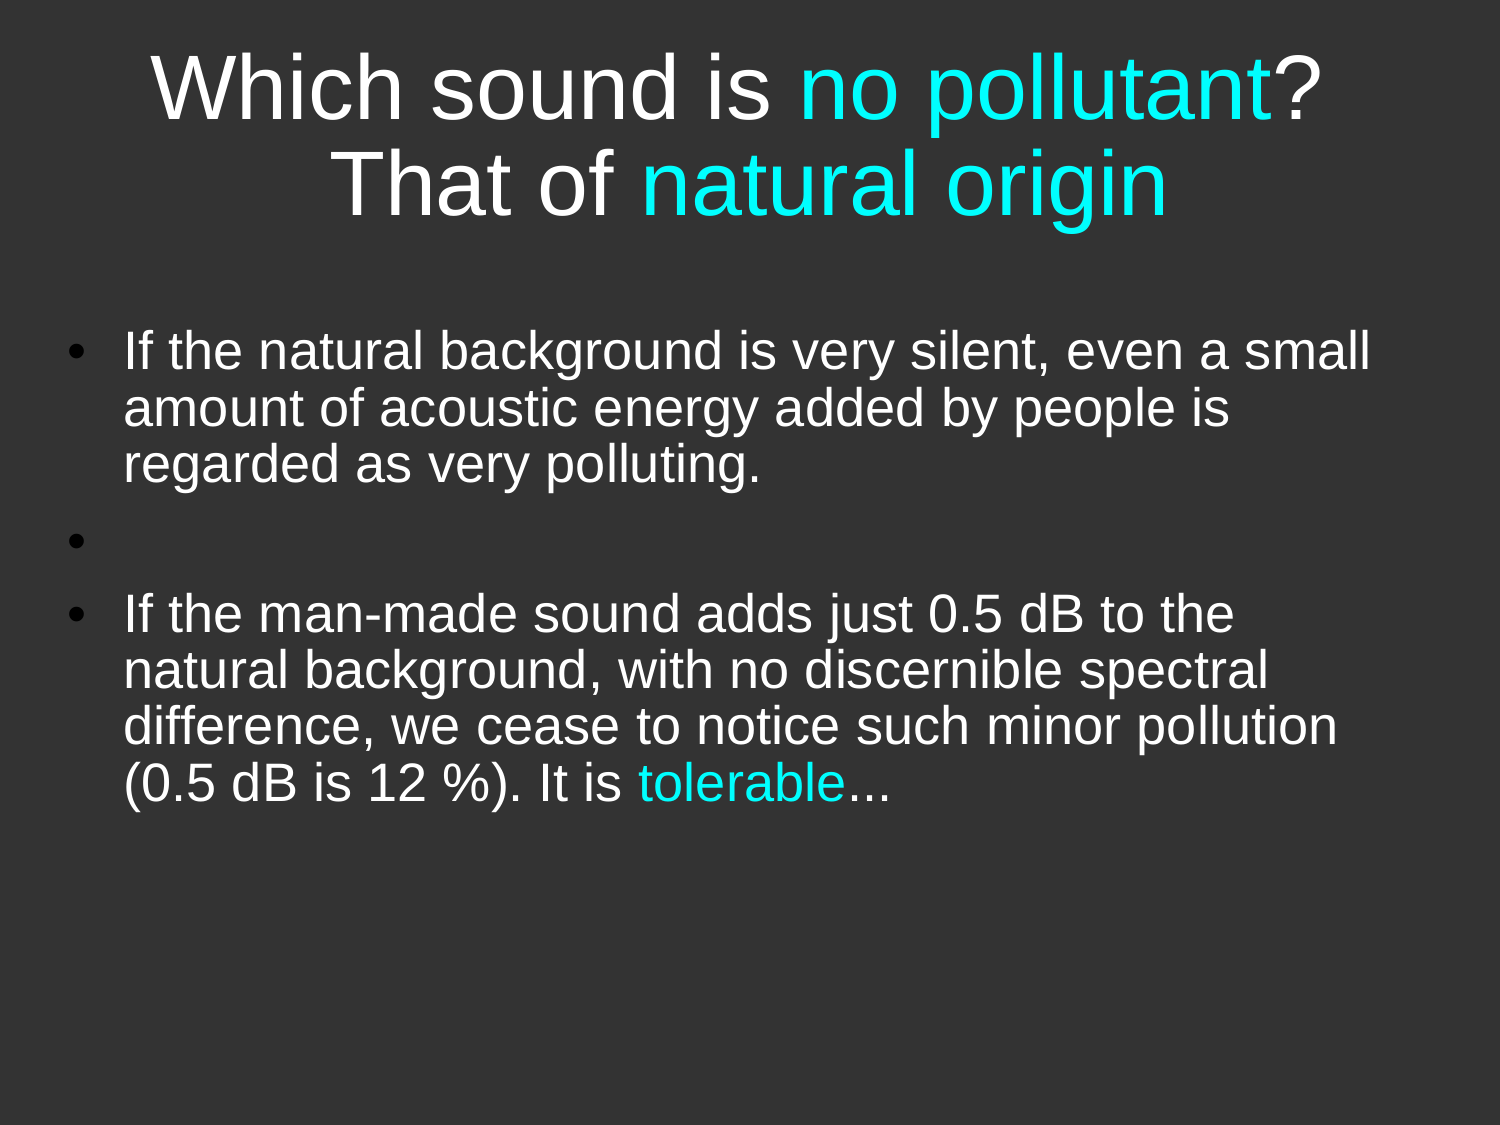

# Which sound is no pollutant? That of natural origin
If the natural background is very silent, even a small amount of acoustic energy added by people is regarded as very polluting.
If the man-made sound adds just 0.5 dB to the natural background, with no discernible spectral difference, we cease to notice such minor pollution (0.5 dB is 12 %). It is tolerable...